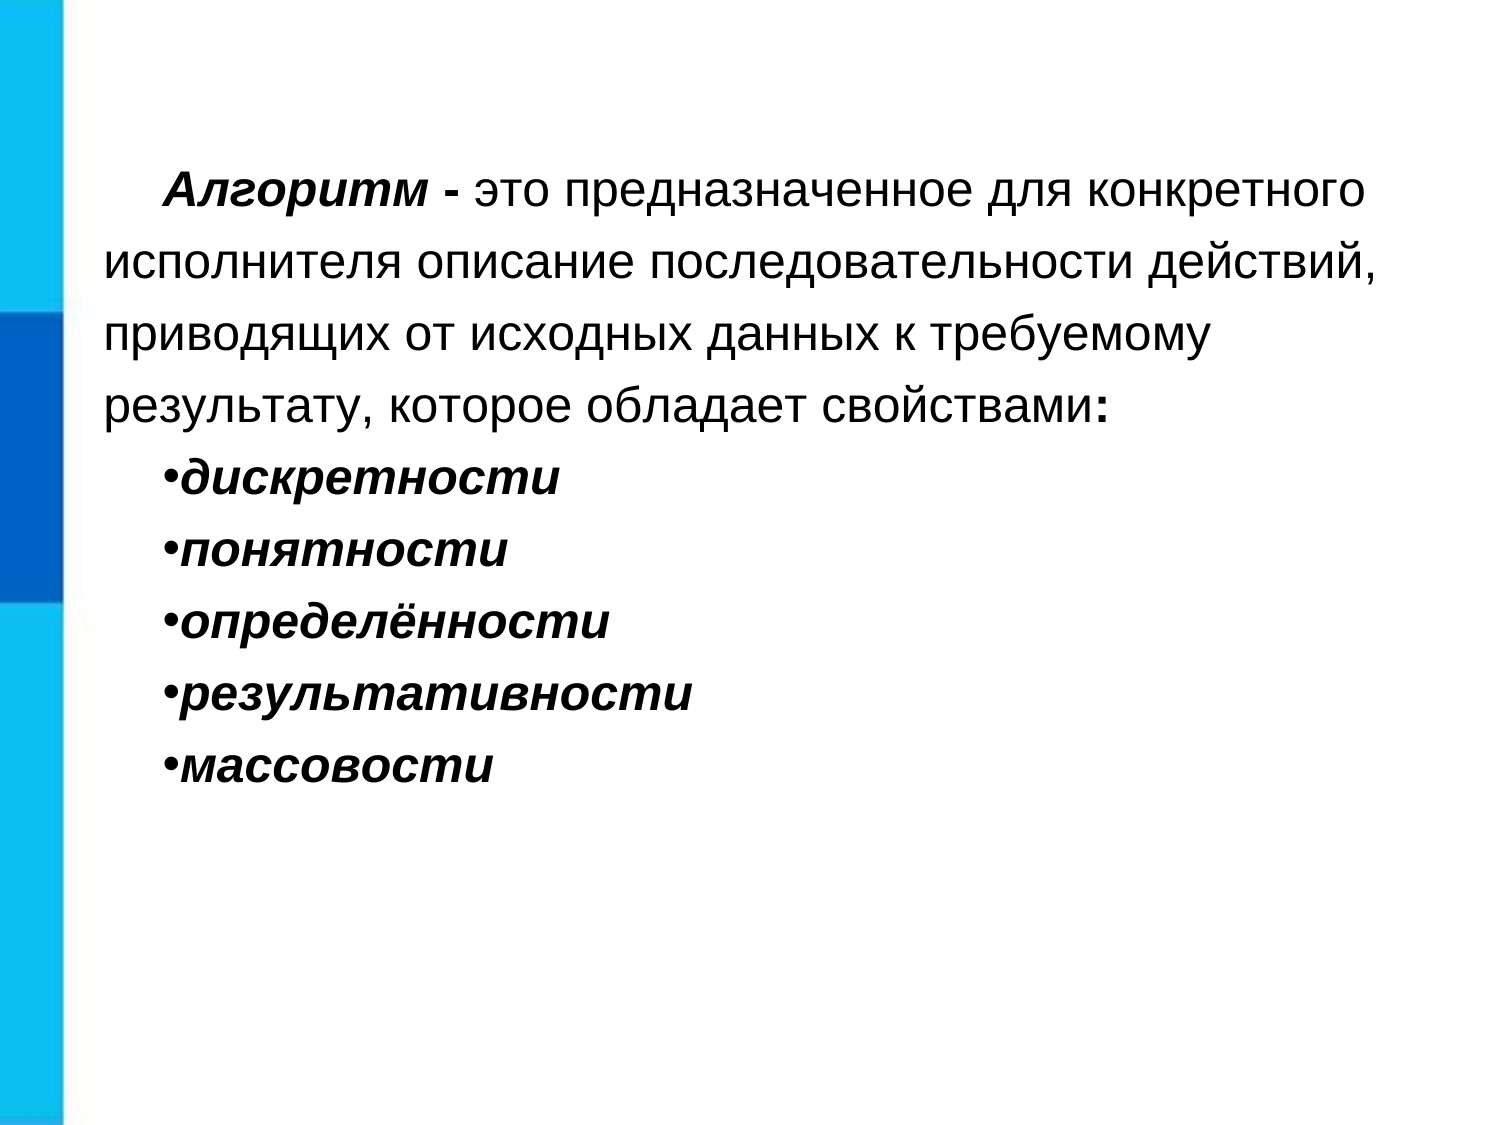

Алгоритм - это предназначенное для конкретного исполнителя описание последовательности действий, приводящих от исходных данных к требуемому результату, которое обладает свойствами:
дискретности
понятности
определённости
результативности
массовости